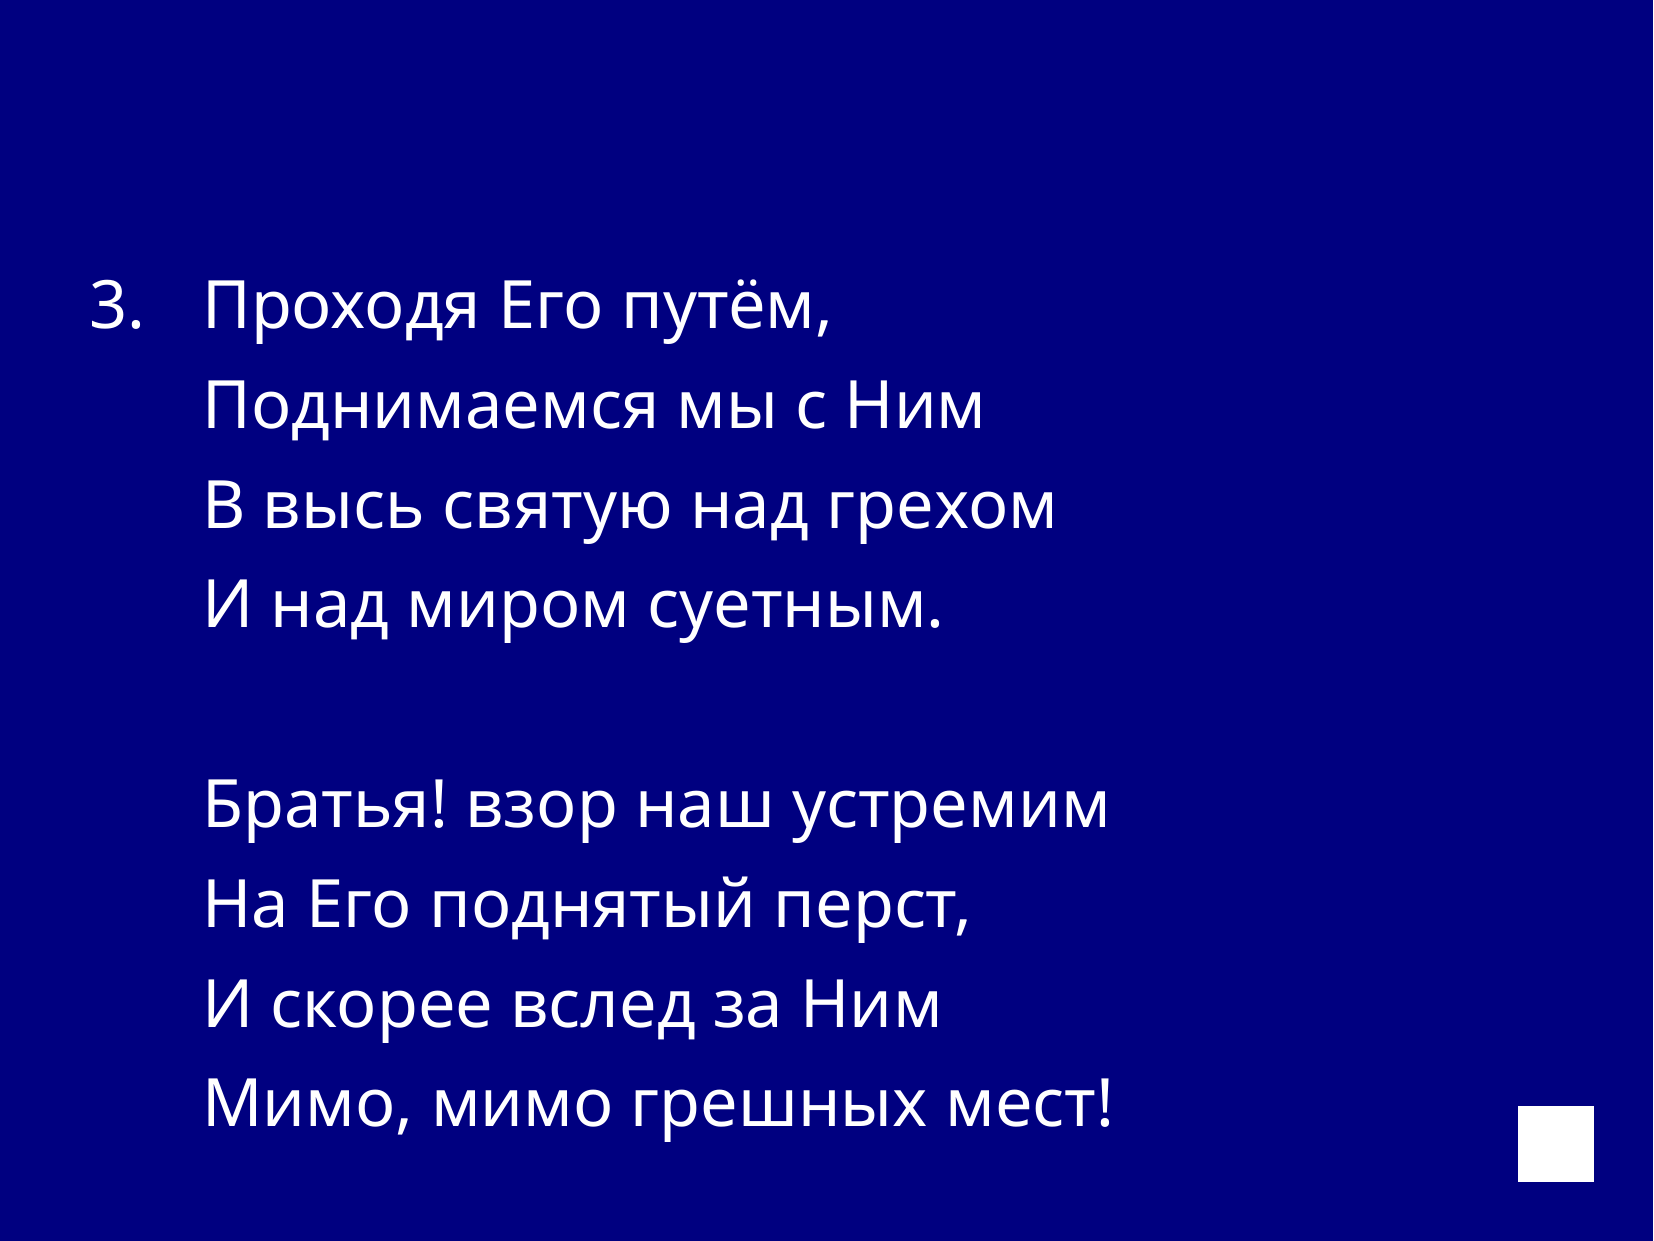

3.	Проходя Его путём,
	Поднимаемся мы с Ним
	В высь святую над грехом
	И над миром суетным.
	Братья! взор наш устремим
	На Его поднятый перст,
	И скорее вслед за Ним
	Мимо, мимо грешных мест!